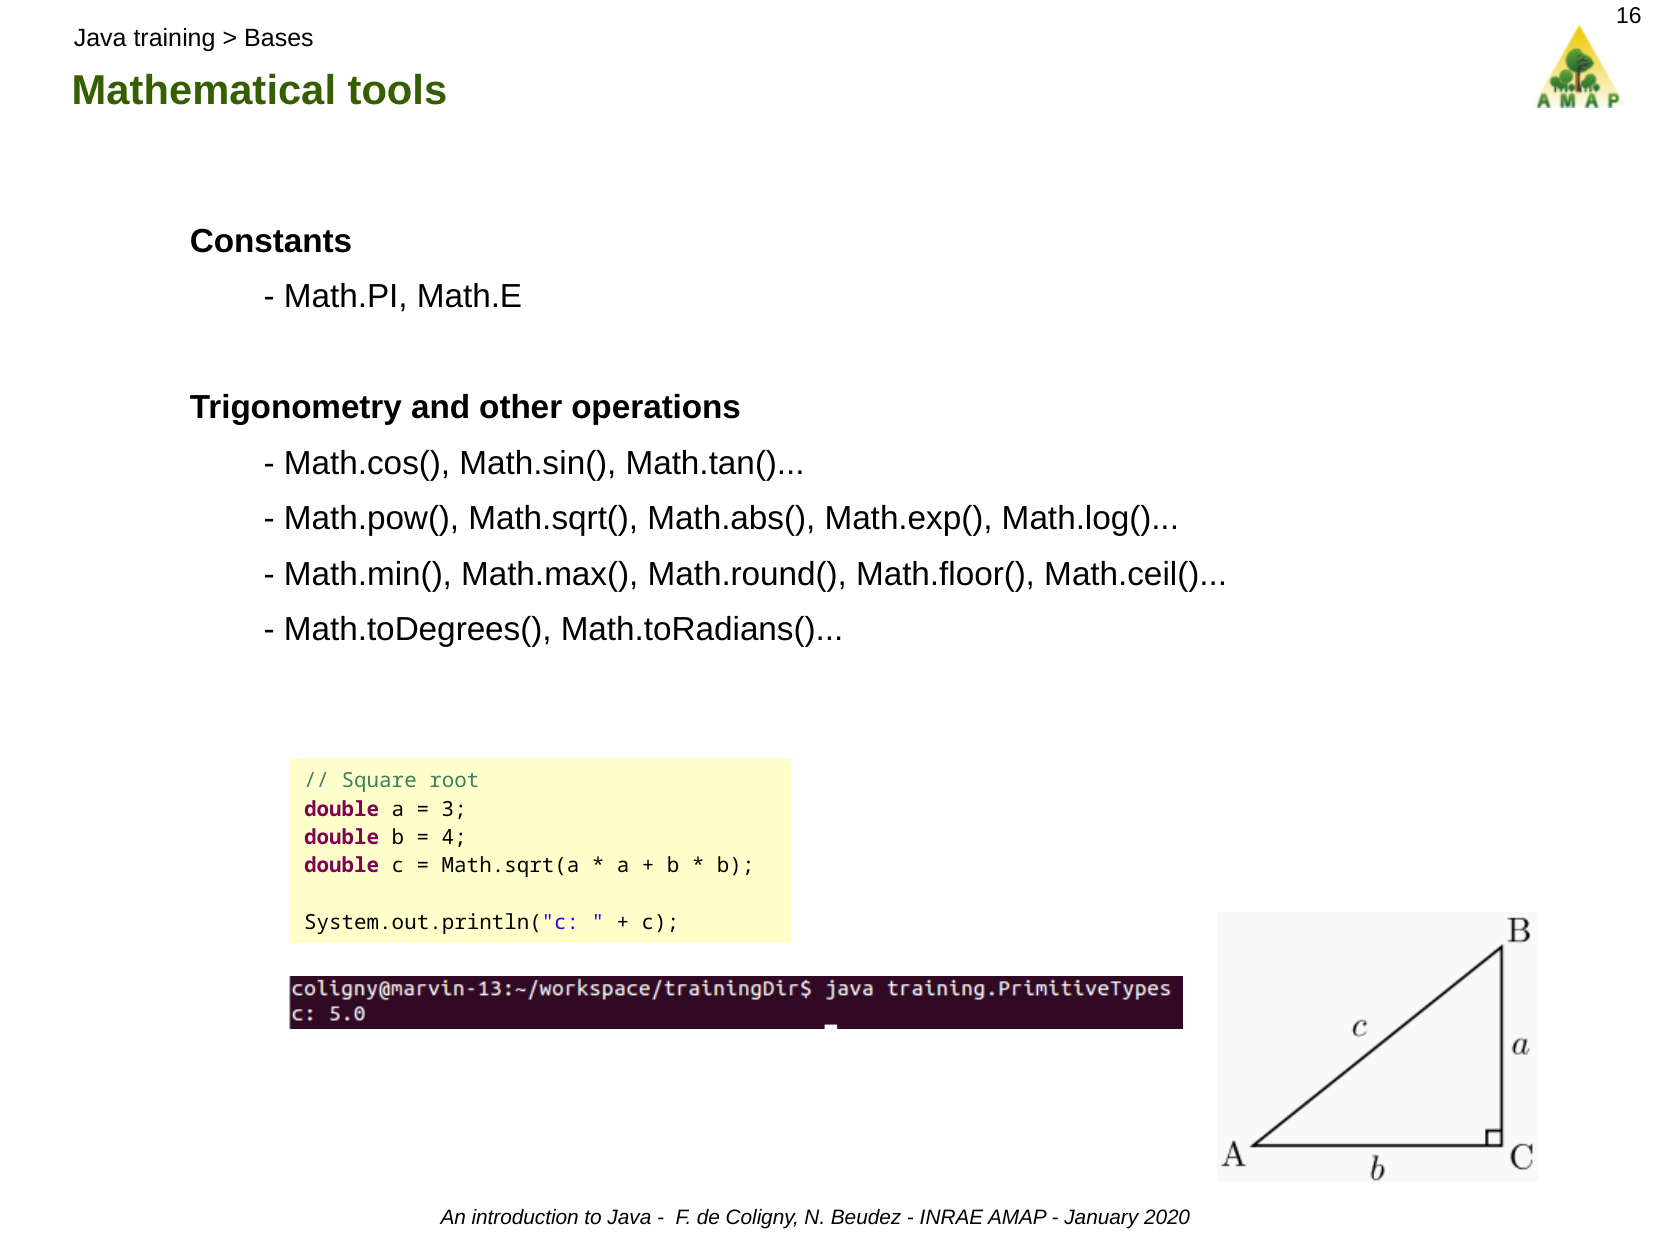

16
Java training > Bases
Mathematical tools
Constants
	- Math.PI, Math.E
Trigonometry and other operations
	- Math.cos(), Math.sin(), Math.tan()...
	- Math.pow(), Math.sqrt(), Math.abs(), Math.exp(), Math.log()...
	- Math.min(), Math.max(), Math.round(), Math.floor(), Math.ceil()...
	- Math.toDegrees(), Math.toRadians()...
// Square root
double a = 3;
double b = 4;
double c = Math.sqrt(a * a + b * b);
System.out.println("c: " + c);